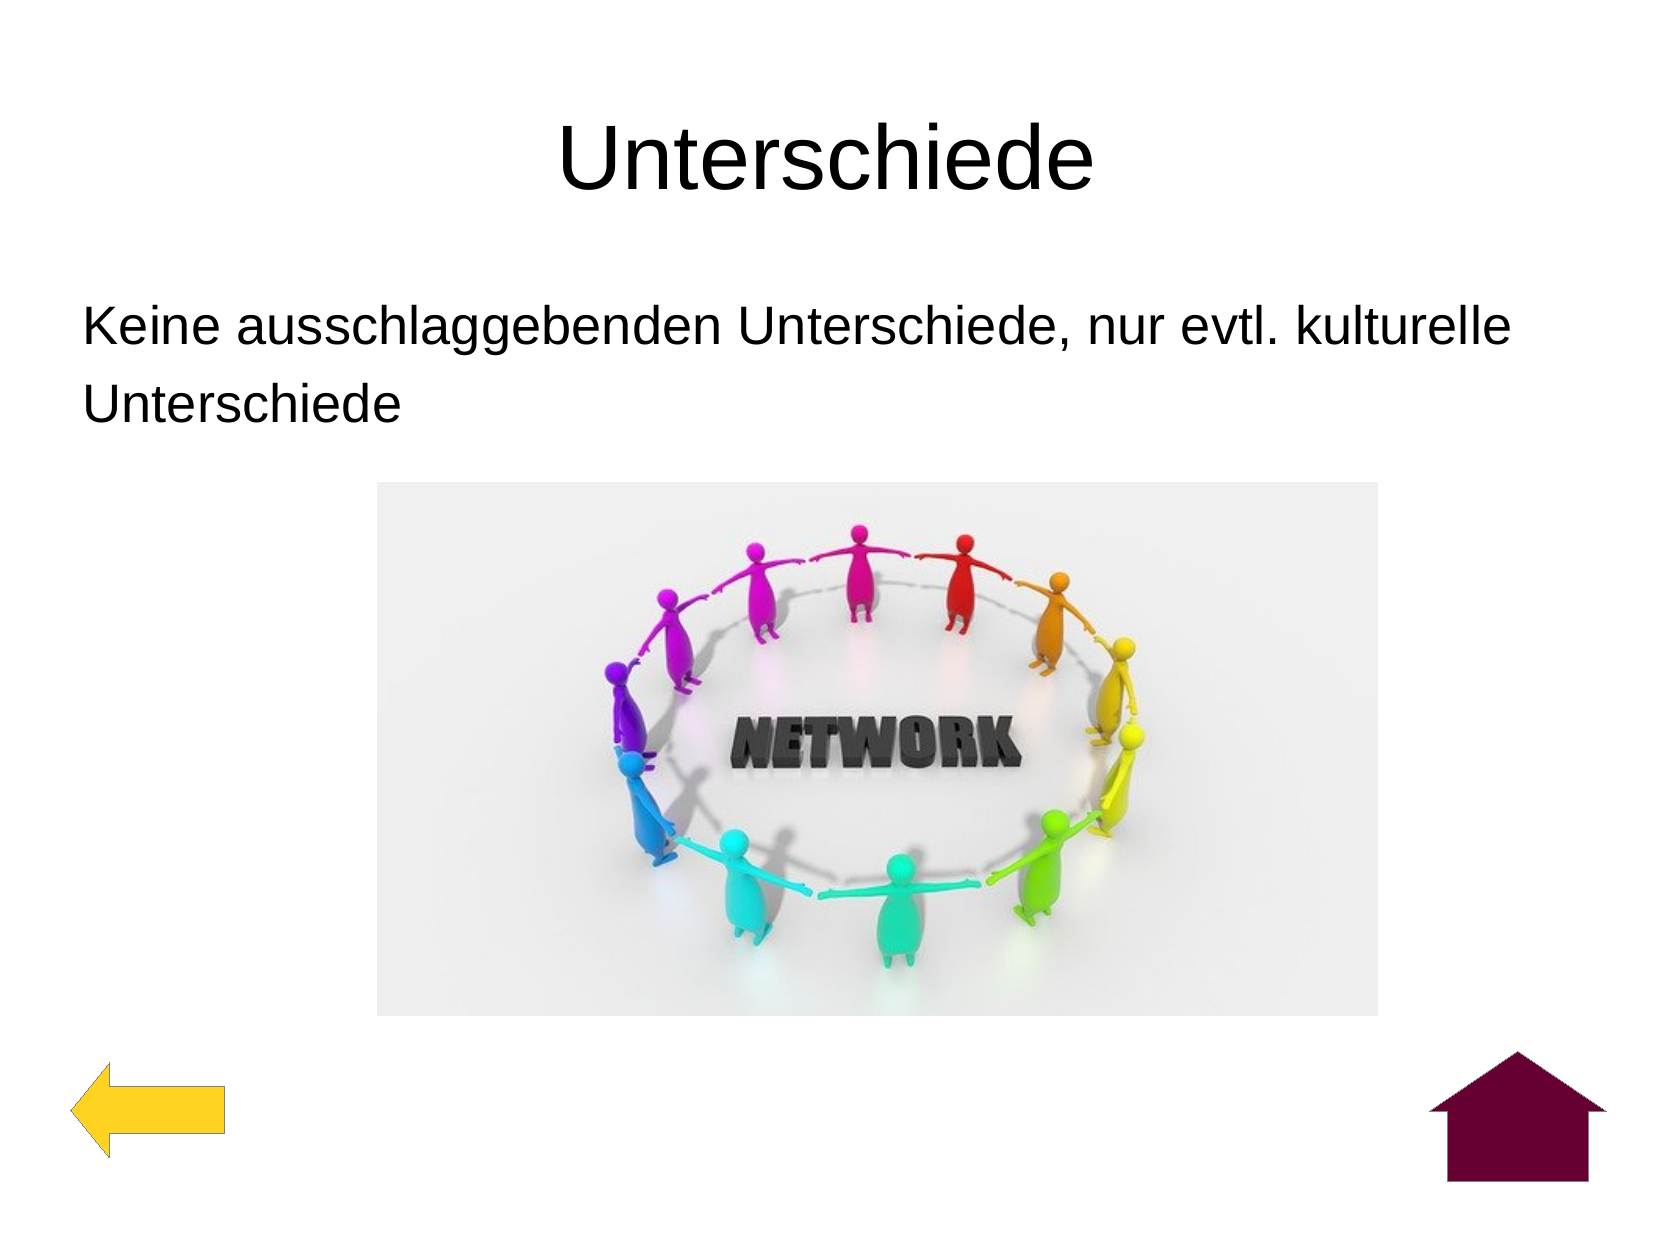

# Unterschiede
Keine ausschlaggebenden Unterschiede, nur evtl. kulturelle Unterschiede